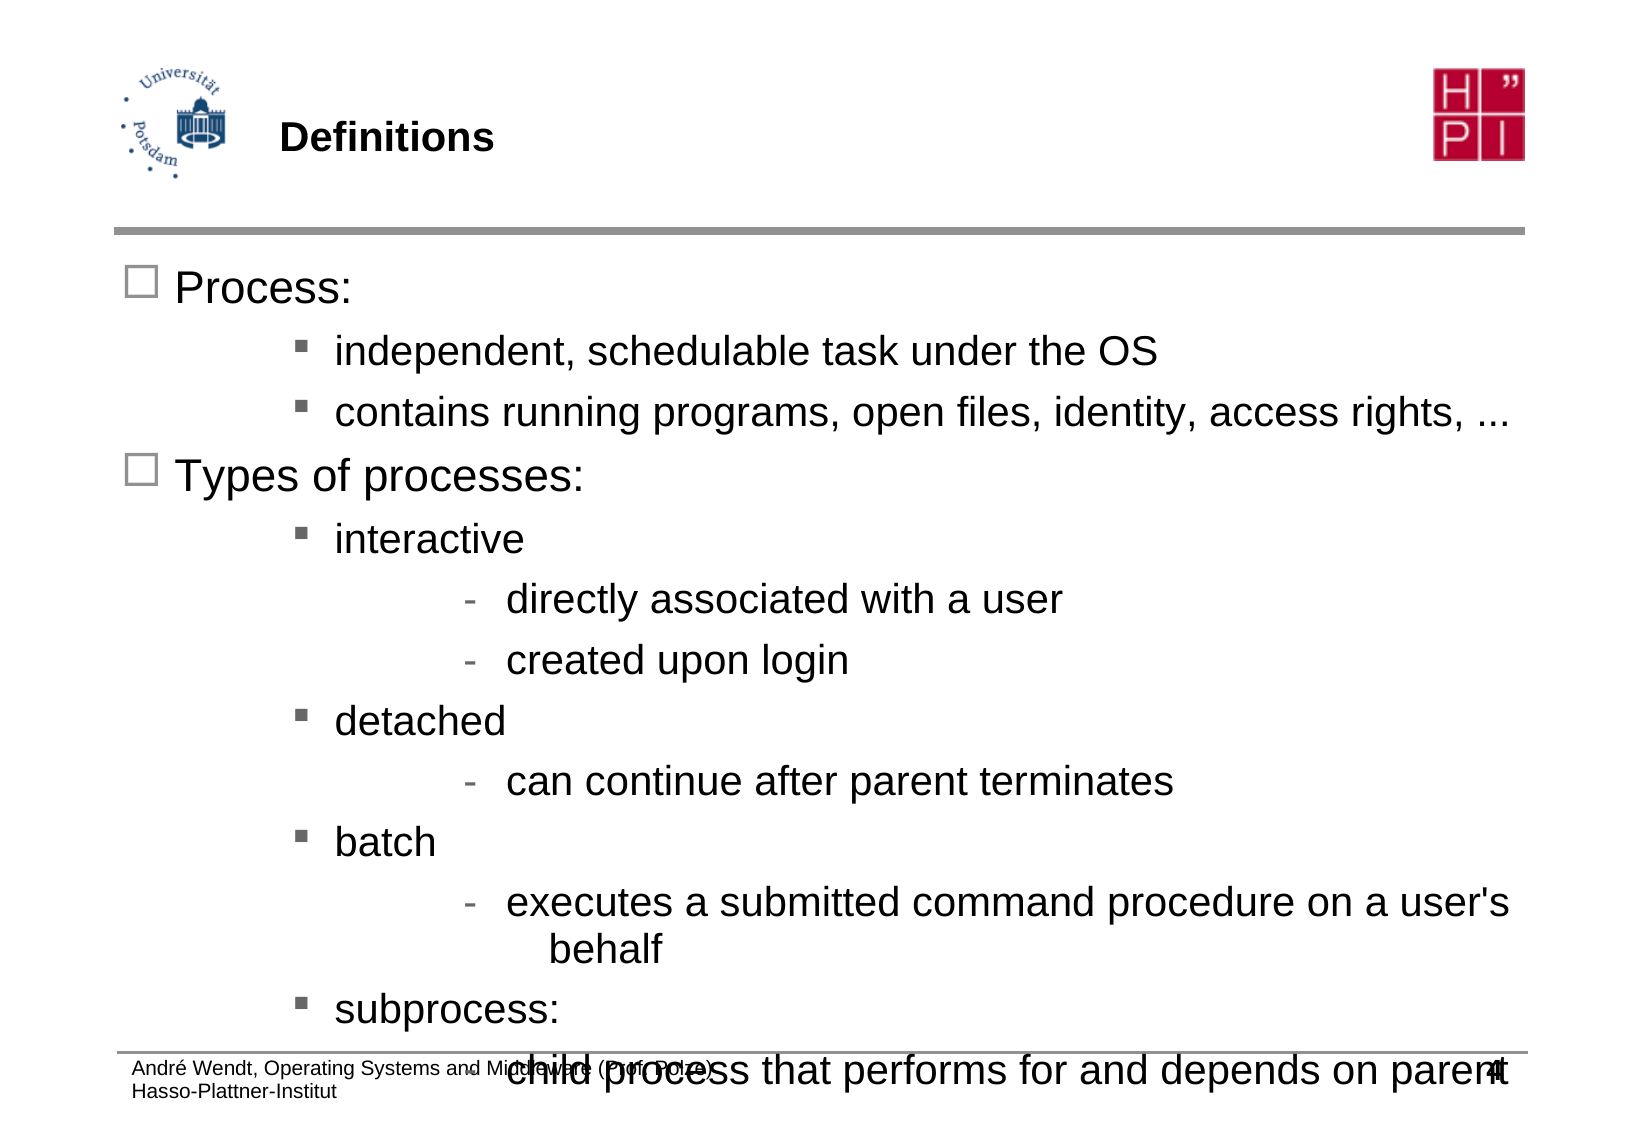

# Definitions
Process:
independent, schedulable task under the OS
contains running programs, open files, identity, access rights, ...
Types of processes:
interactive
directly associated with a user
created upon login
detached
can continue after parent terminates
batch
executes a submitted command procedure on a user's behalf
subprocess:
child process that performs for and depends on parent